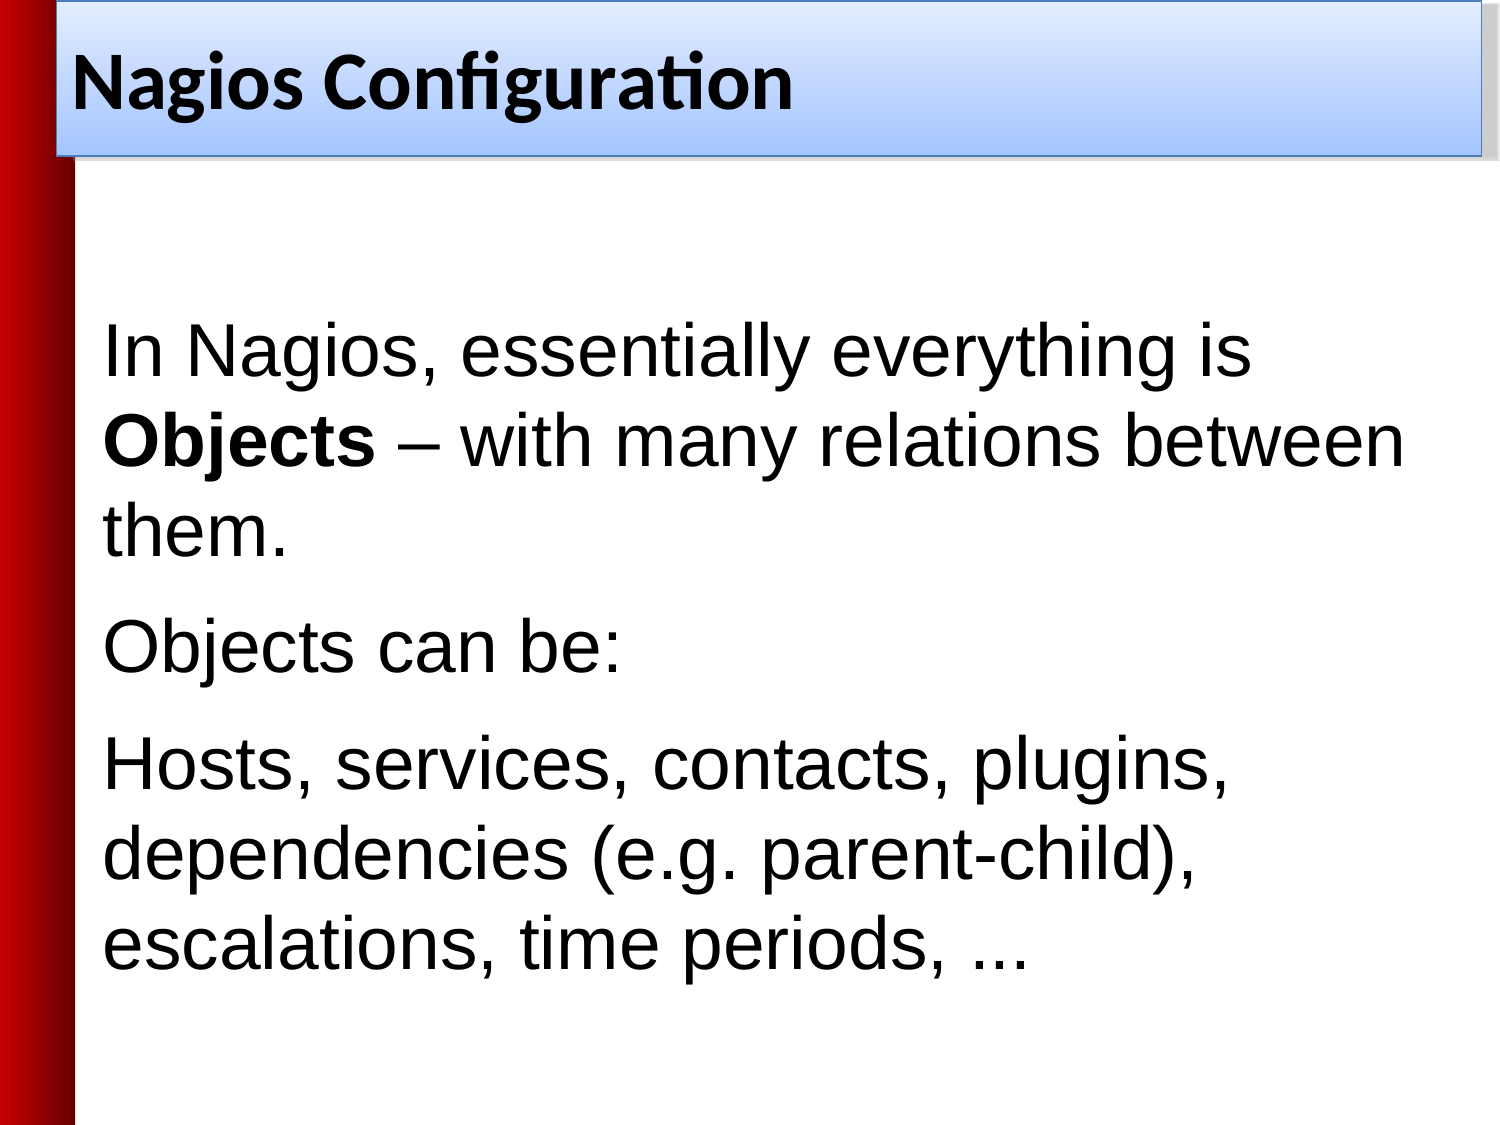

Nagios Configuration
In Nagios, essentially everything is Objects – with many relations between them.
Objects can be:
Hosts, services, contacts, plugins, dependencies (e.g. parent-child), escalations, time periods, ...